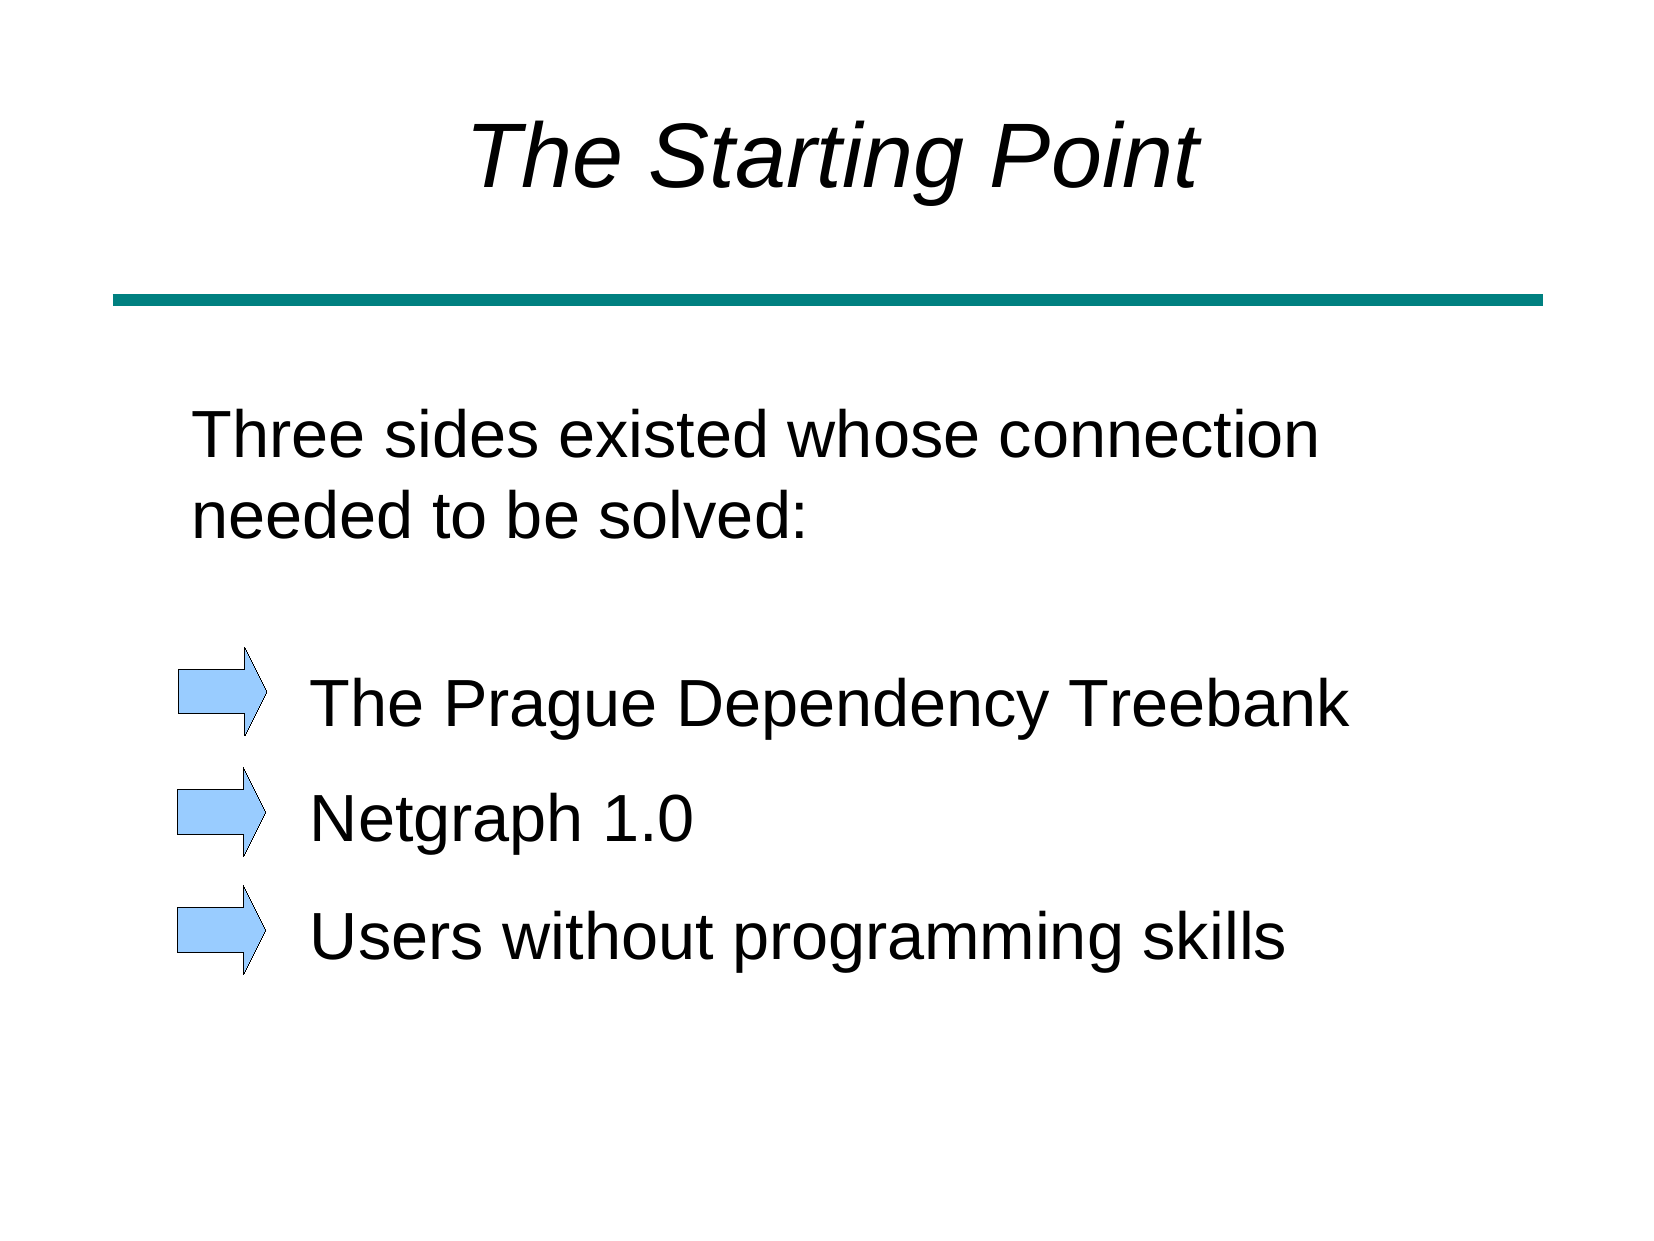

# The Starting Point
Three sides existed whose connection needed to be solved:
The Prague Dependency Treebank
Netgraph 1.0
Users without programming skills